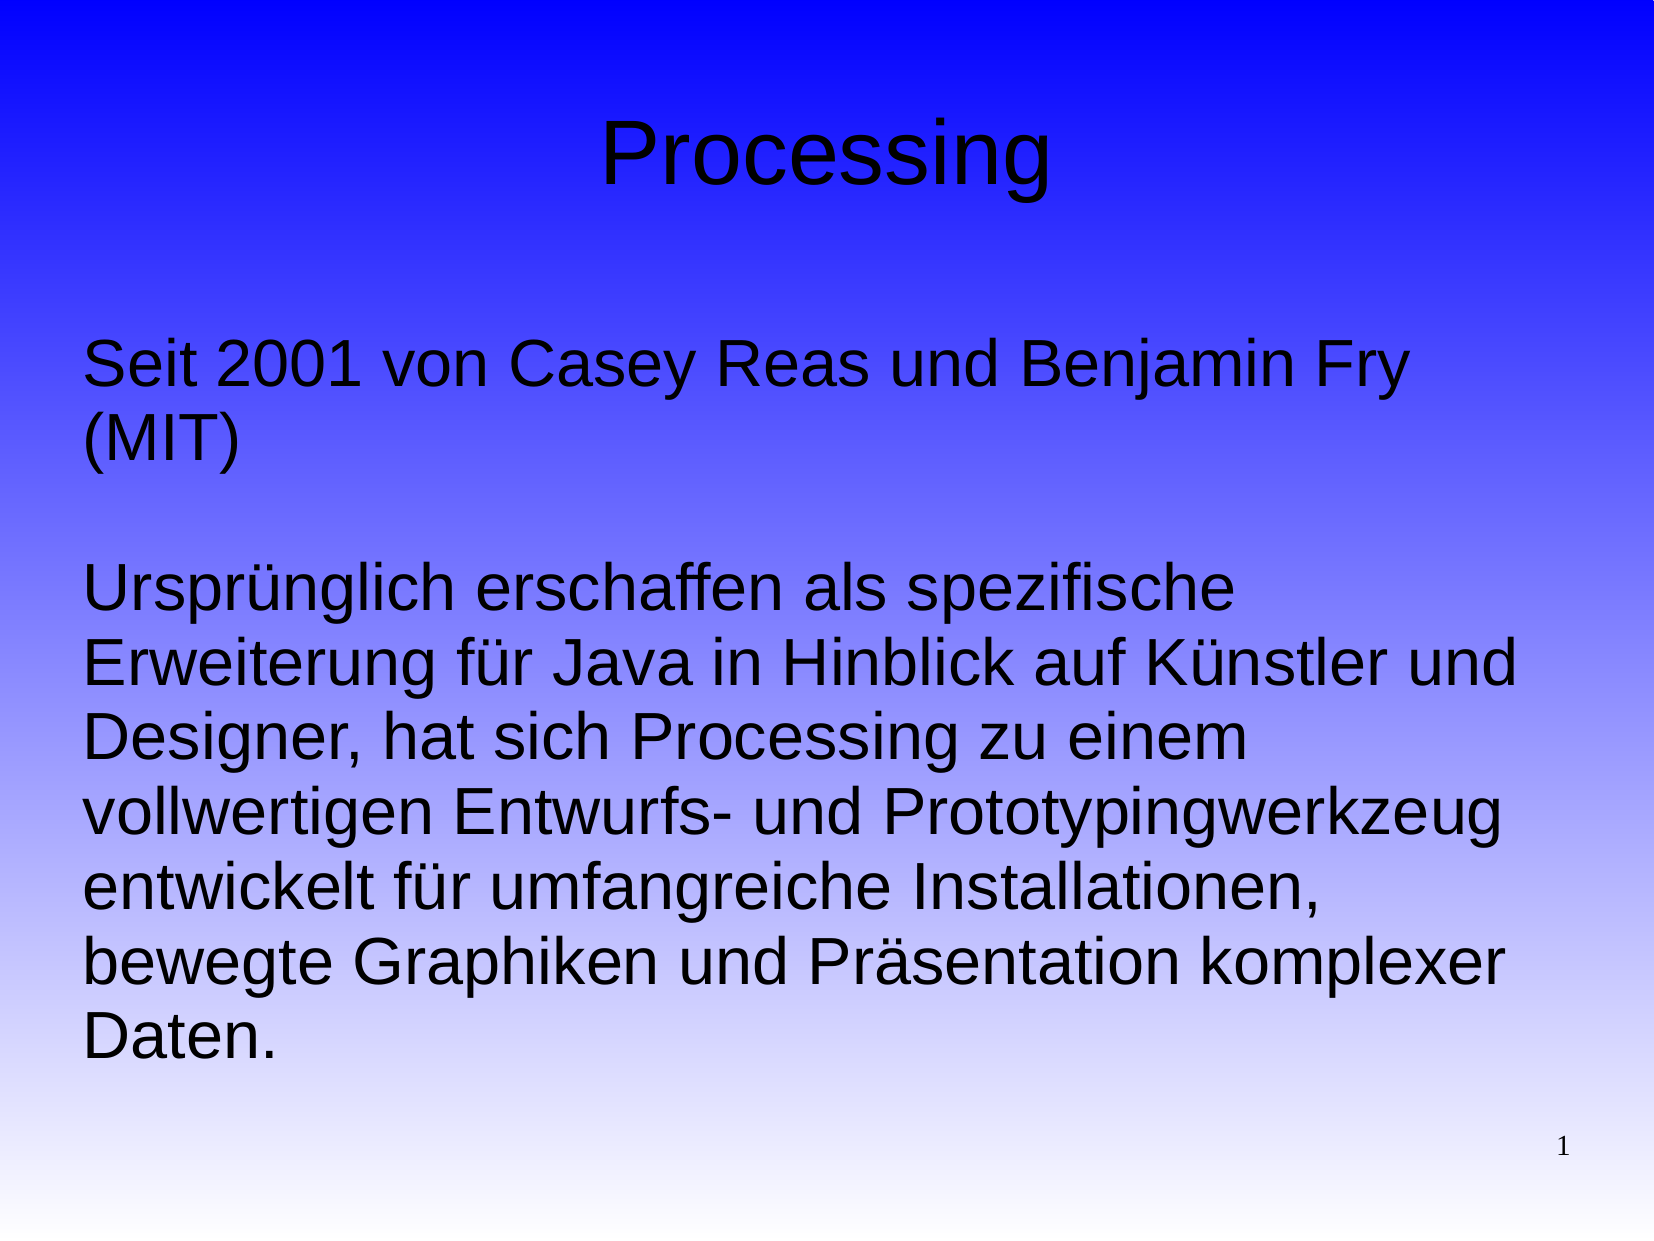

# Processing
Seit 2001 von Casey Reas und Benjamin Fry (MIT)
Ursprünglich erschaffen als spezifische Erweiterung für Java in Hinblick auf Künstler und Designer, hat sich Processing zu einem vollwertigen Entwurfs- und Prototypingwerkzeug entwickelt für umfangreiche Installationen, bewegte Graphiken und Präsentation komplexer Daten.
1